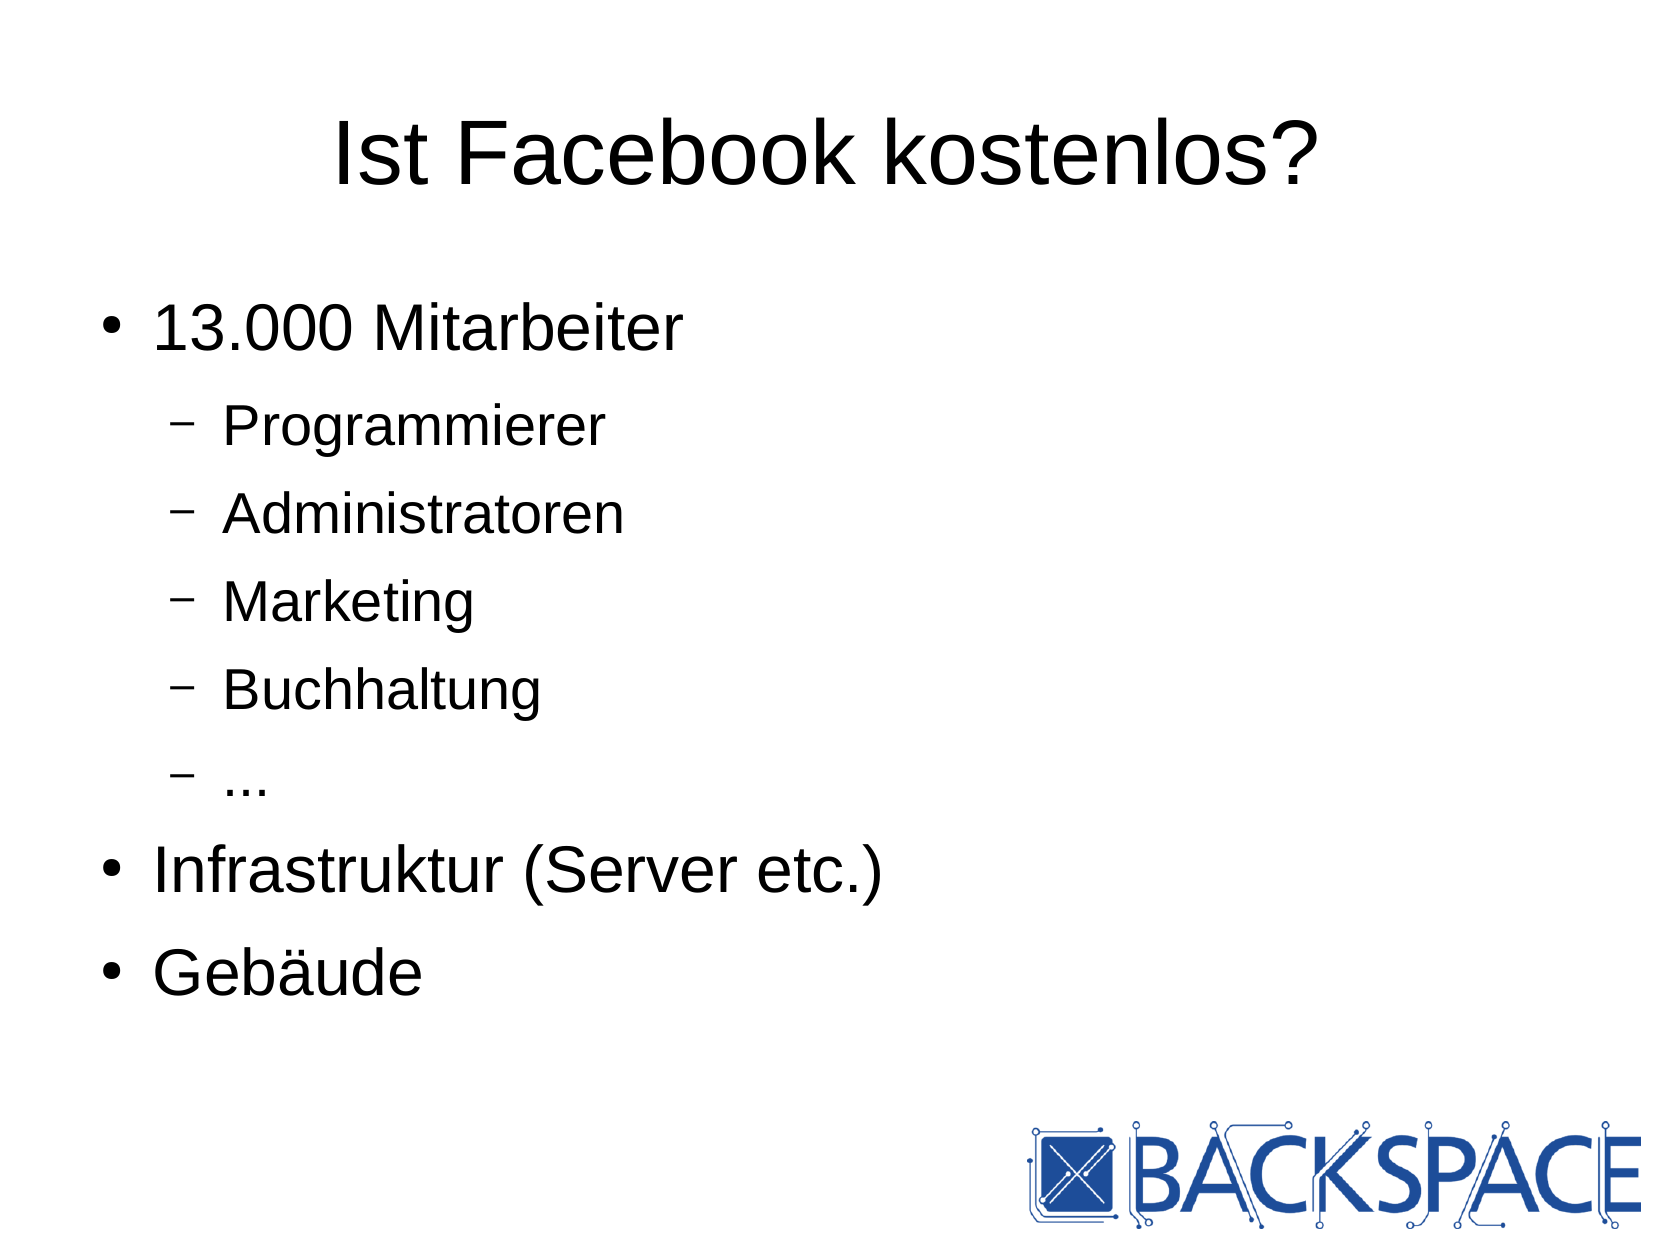

# Ist Facebook kostenlos?
13.000 Mitarbeiter
Programmierer
Administratoren
Marketing
Buchhaltung
...
Infrastruktur (Server etc.)
Gebäude